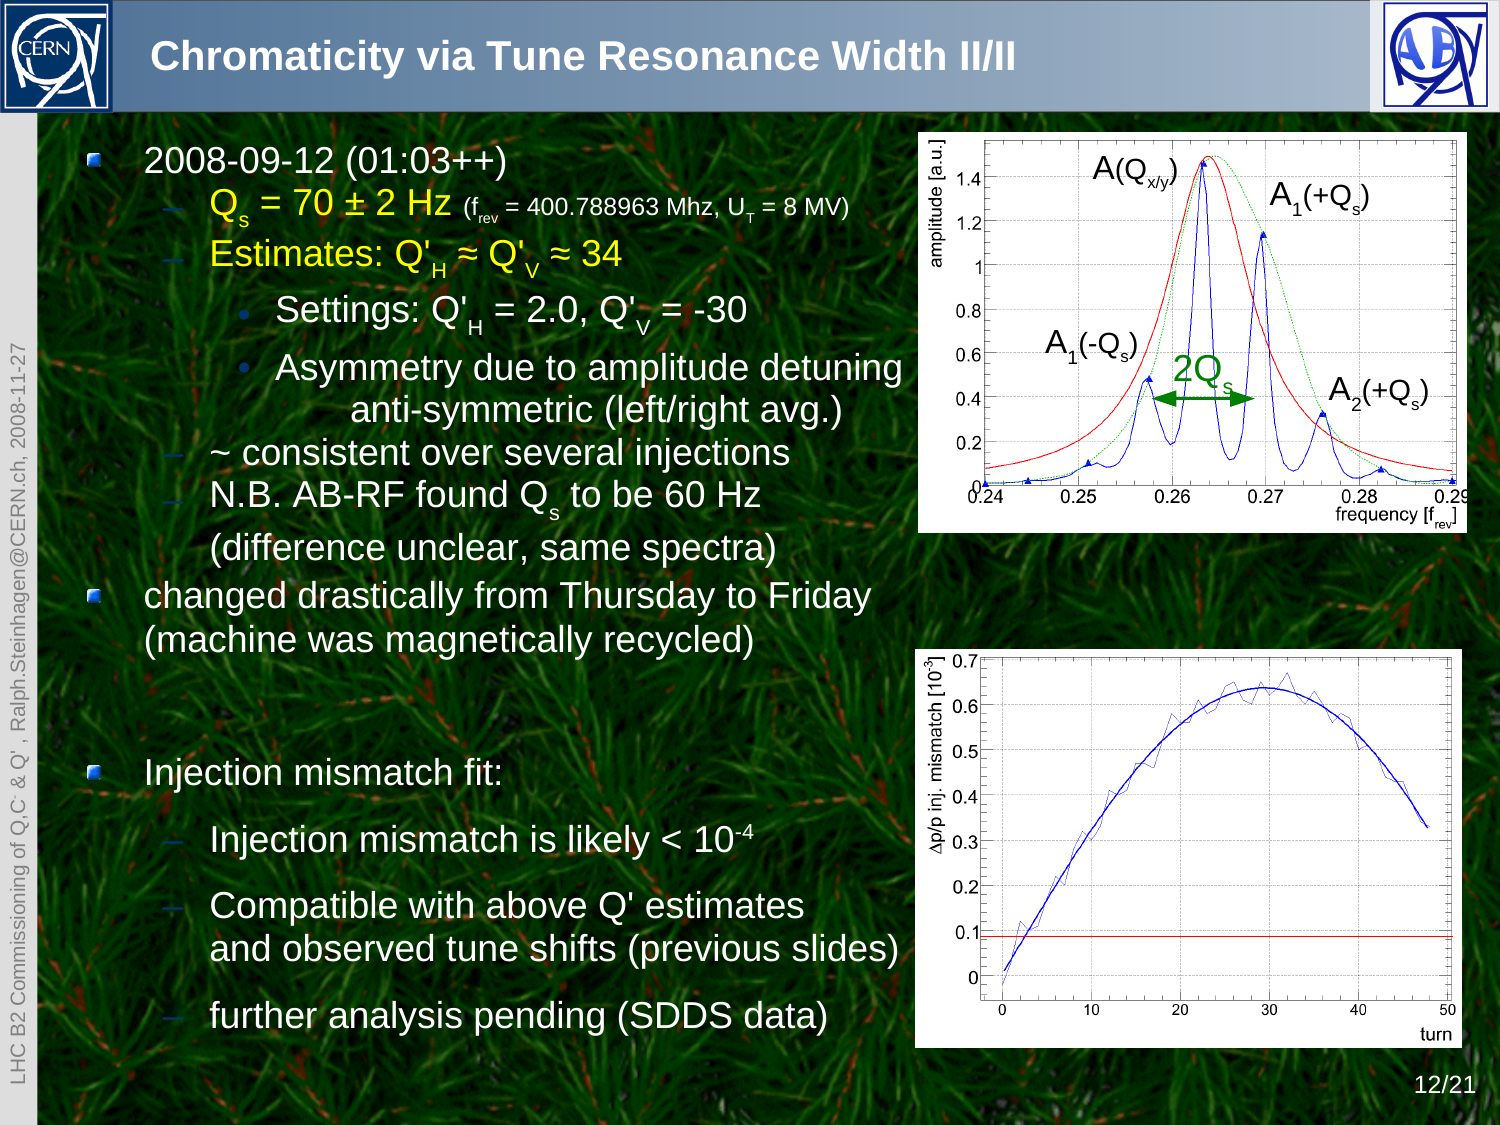

# Chromaticity via Tune Resonance Width II/II
2008-09-12 (01:03++)
Qs = 70 ± 2 Hz (frev = 400.788963 Mhz, UT = 8 MV)
Estimates: Q'H ≈ Q'V ≈ 34
Settings: Q'H = 2.0, Q'V = -30
Asymmetry due to amplitude detuning
anti-symmetric (left/right avg.)
~ consistent over several injections
N.B. AB-RF found Qs to be 60 Hz 				(difference unclear, same spectra)
changed drastically from Thursday to Friday 			(machine was magnetically recycled)
Injection mismatch fit:
Injection mismatch is likely < 10-4
Compatible with above Q' estimates				 	and observed tune shifts (previous slides)
further analysis pending (SDDS data)
A(Qx/y)
A1(+Qs)
A1(-Qs)
A2(+Qs)
2Qs